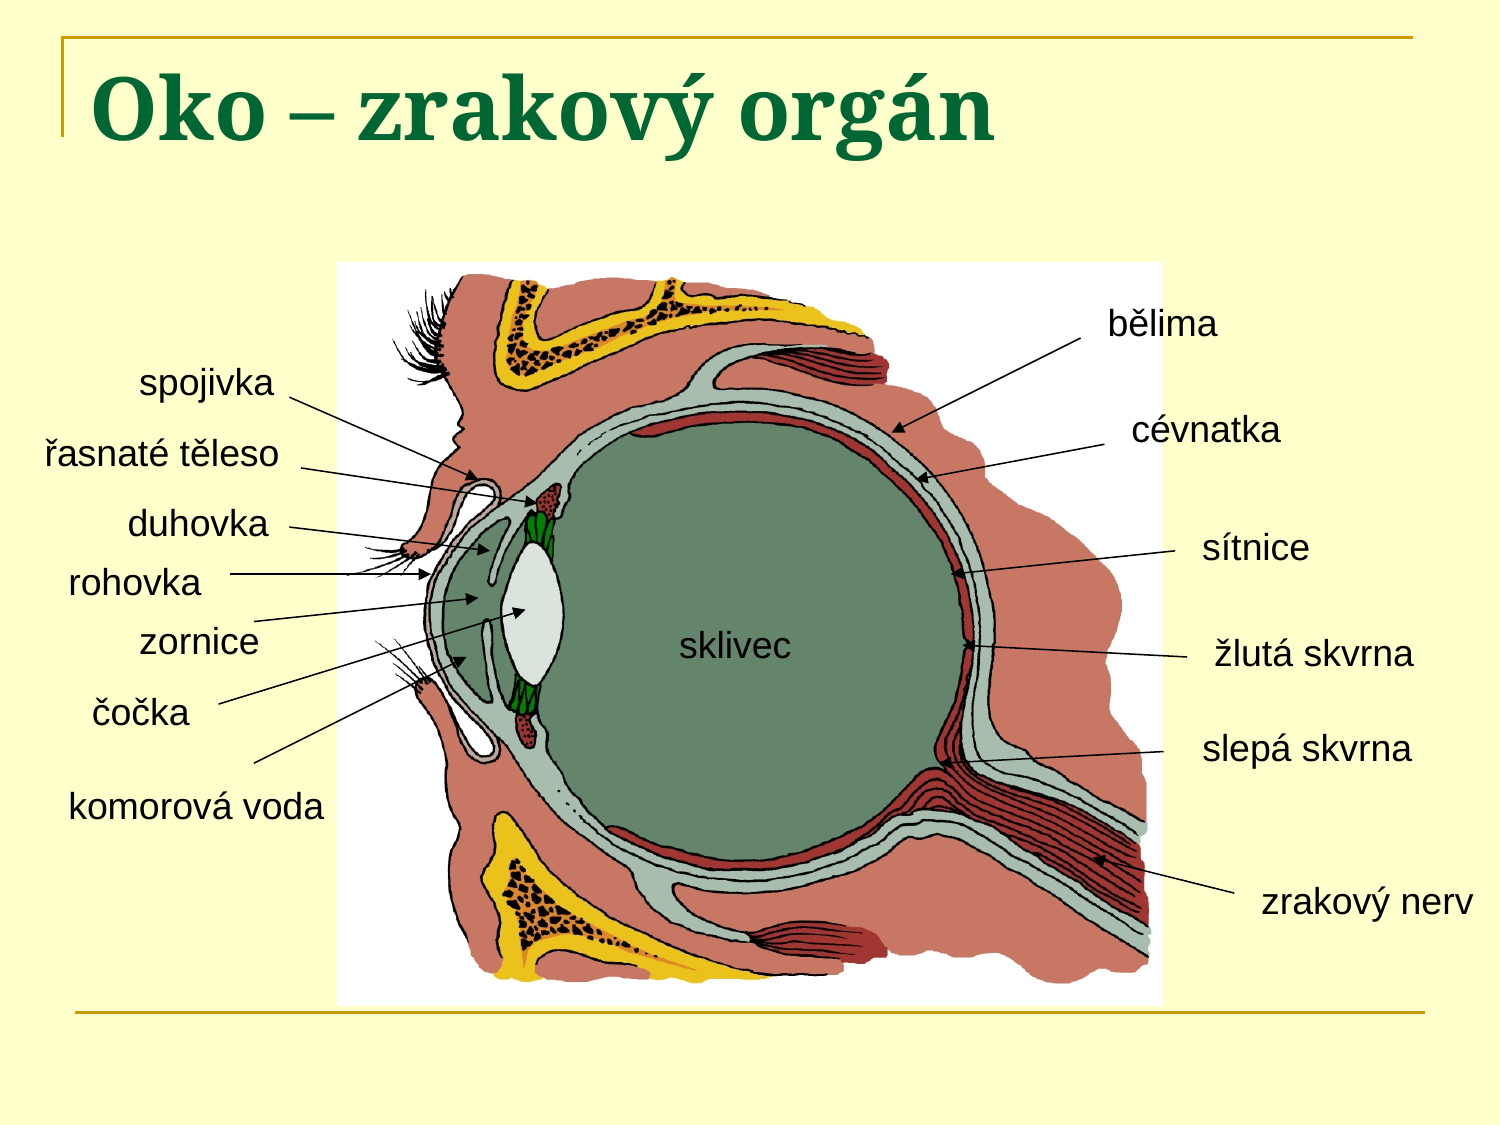

# Oko – zrakový orgán
bělima
spojivka
cévnatka
řasnaté těleso
duhovka
sítnice
rohovka
zornice
čočka
sklivec
žlutá skvrna
komorová voda
slepá skvrna
zrakový nerv